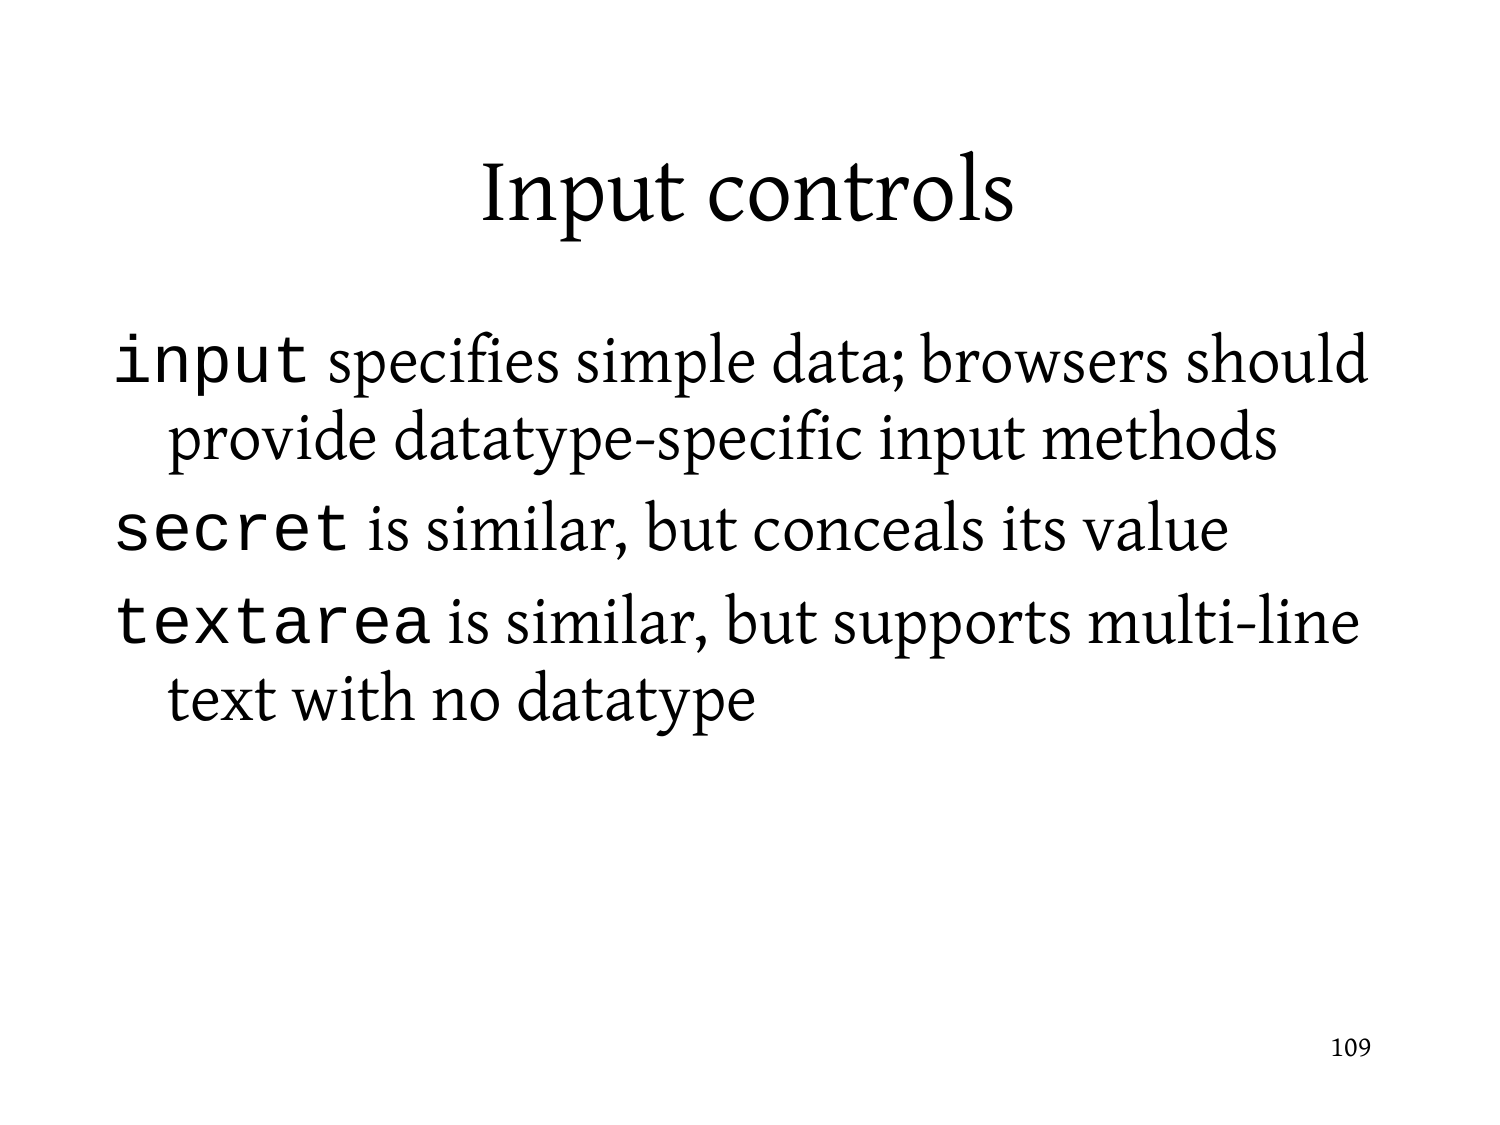

# Input controls
input specifies simple data; browsers should provide datatype-specific input methods
secret is similar, but conceals its value
textarea is similar, but supports multi-line text with no datatype